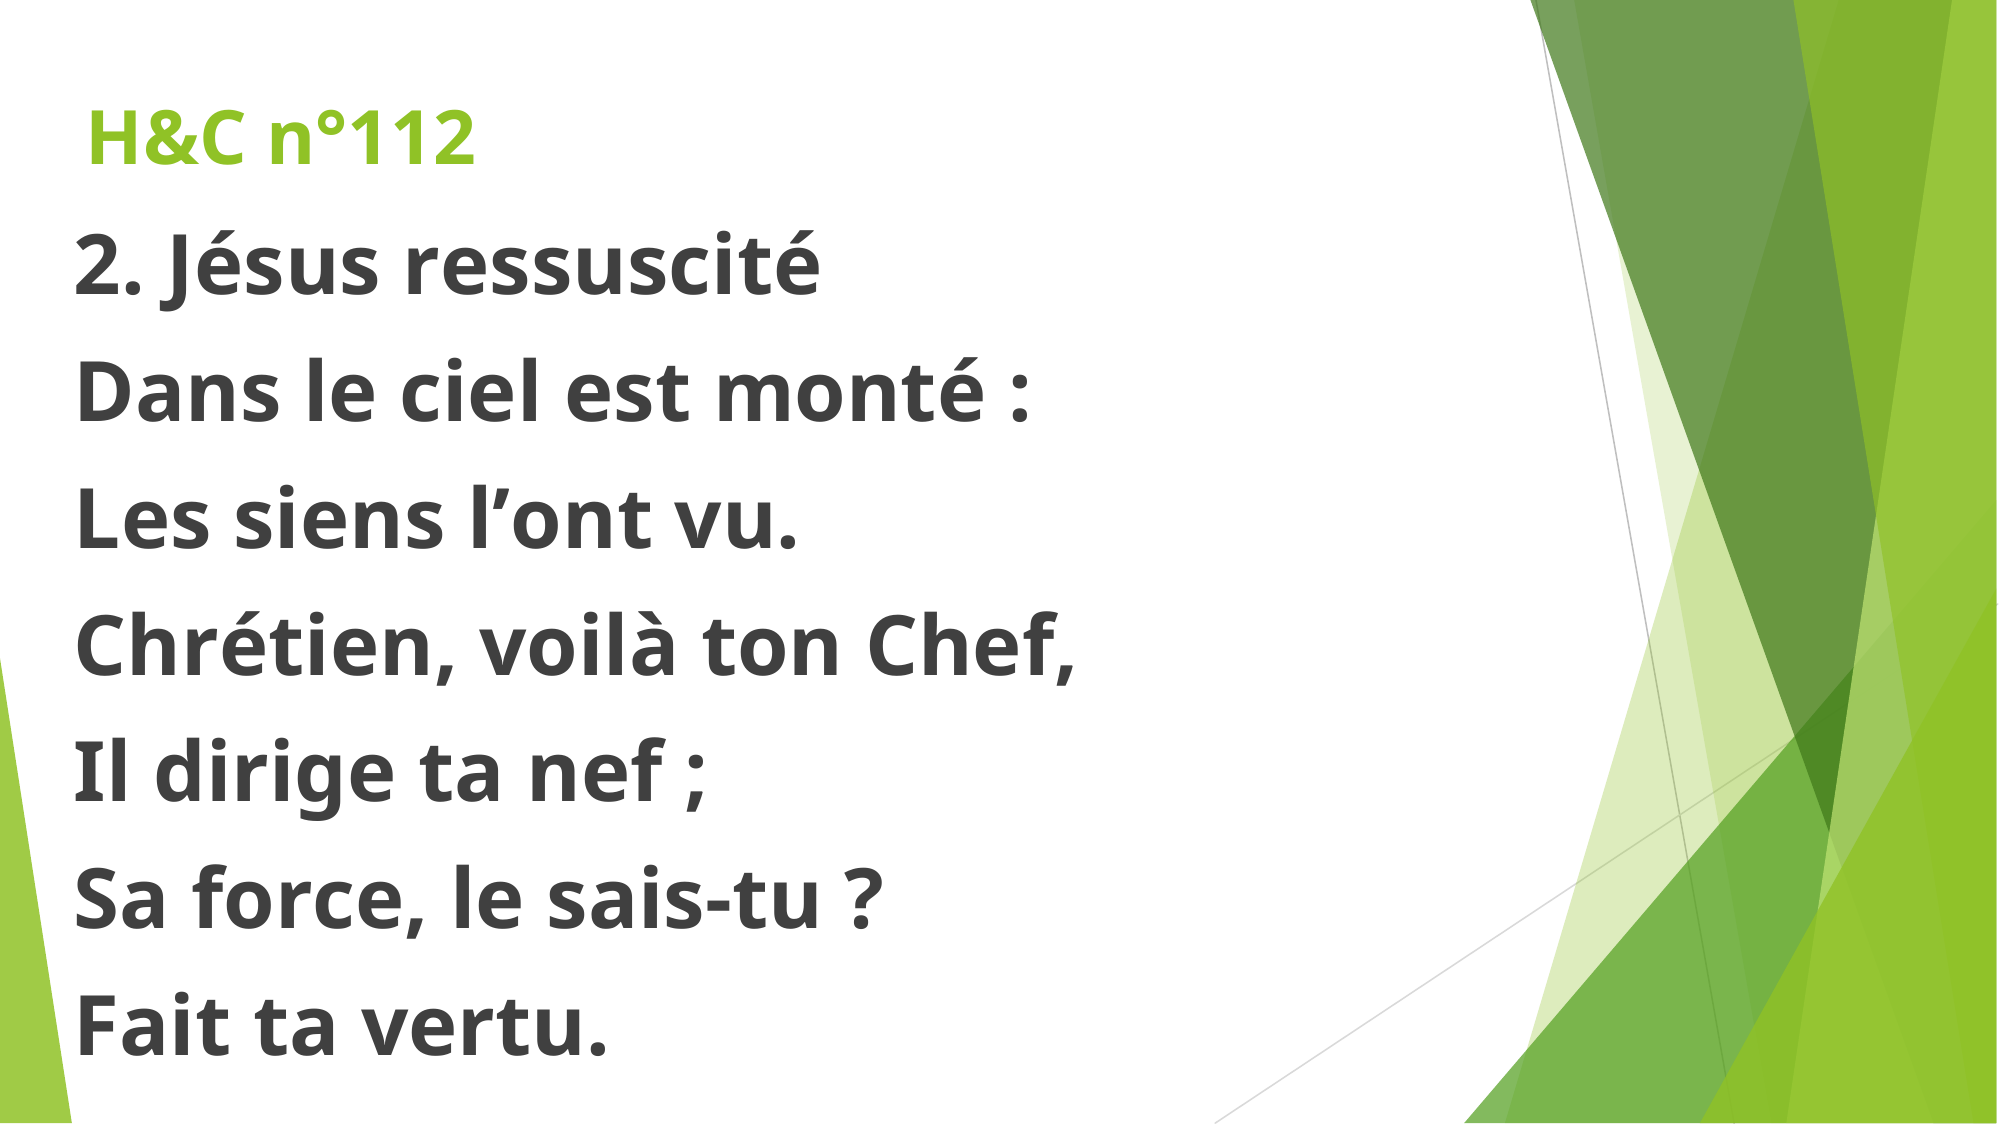

H&C n°112
2. Jésus ressuscité
Dans le ciel est monté :
Les siens l’ont vu.
Chrétien, voilà ton Chef,
Il dirige ta nef ;
Sa force, le sais-tu ?
Fait ta vertu.